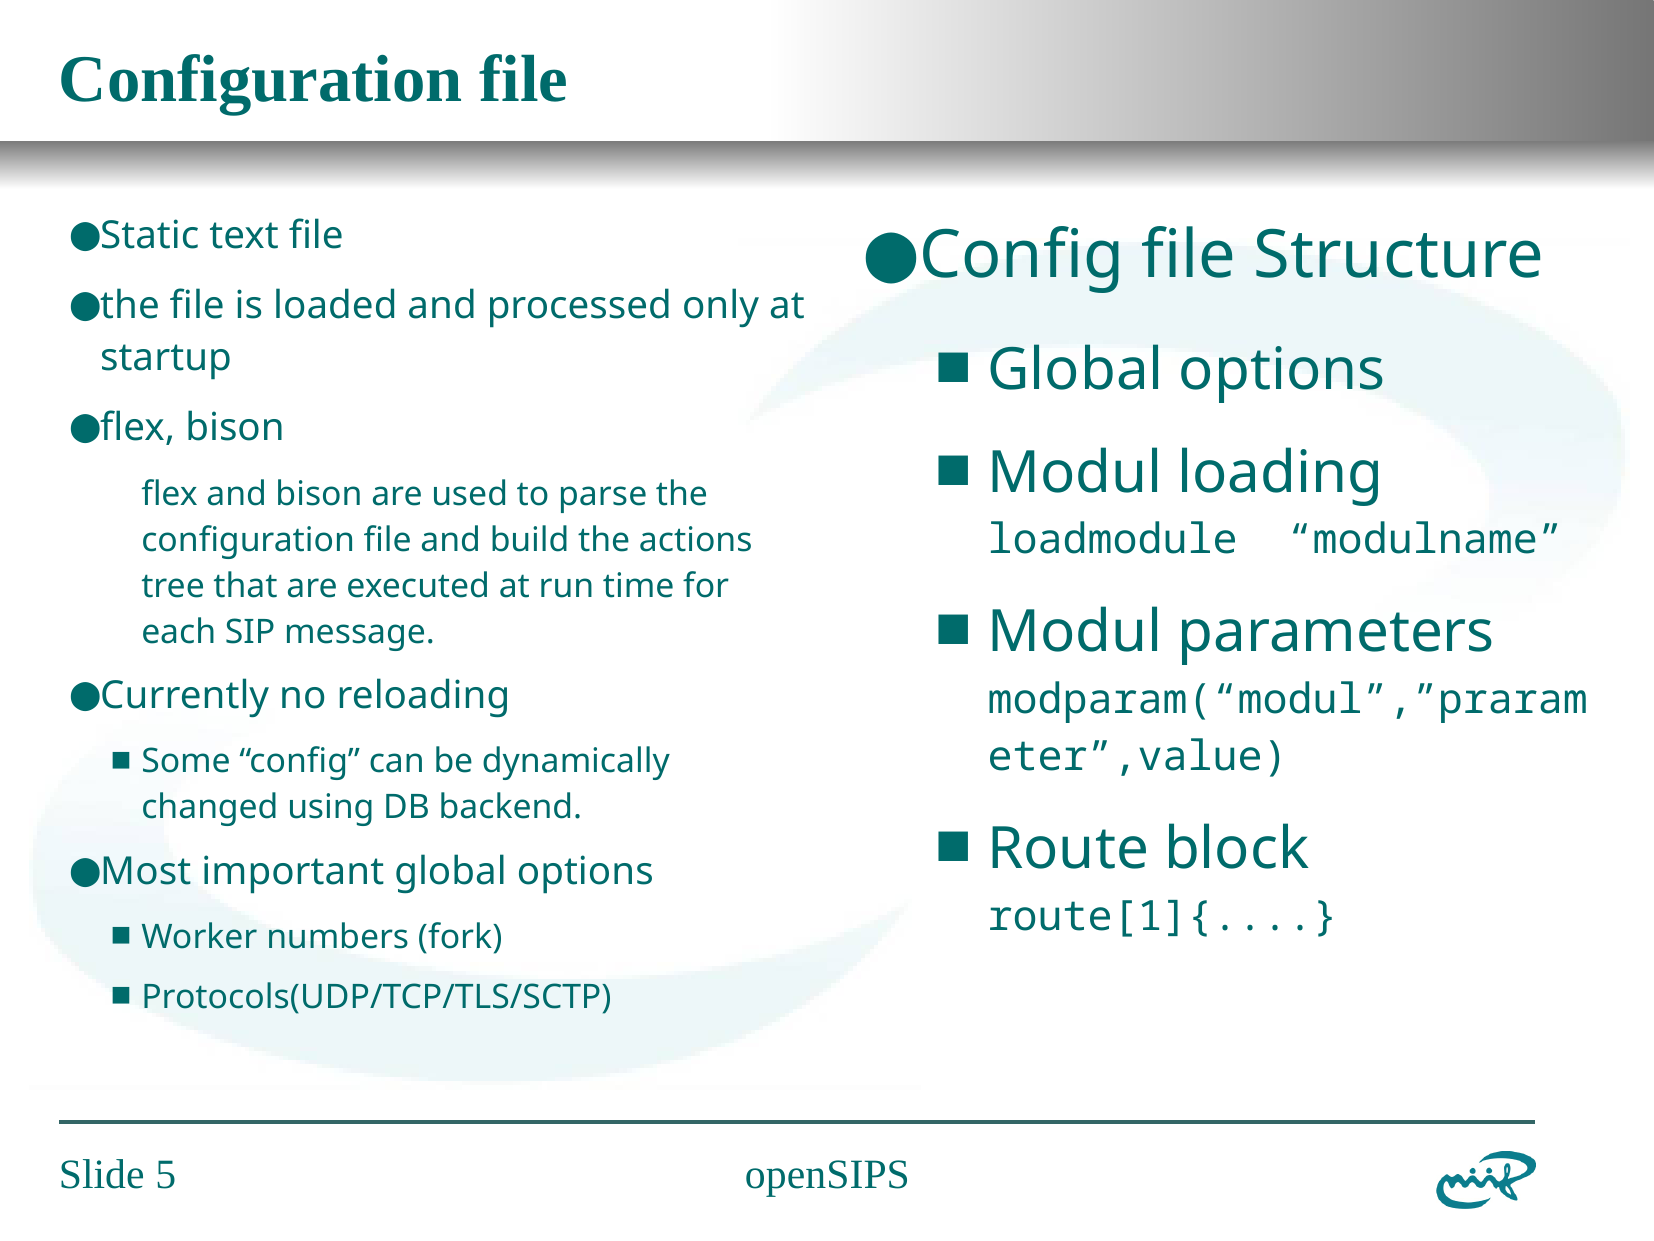

# Configuration file
Static text file
the file is loaded and processed only at startup
flex, bison
flex and bison are used to parse the configuration file and build the actions tree that are executed at run time for each SIP message.
Currently no reloading
Some “config” can be dynamically changed using DB backend.
Most important global options
Worker numbers (fork)
Protocols(UDP/TCP/TLS/SCTP)
Config file Structure
Global options
Modul loading
loadmodule “modulname”
Modul parameters
modparam(“modul”,”prarameter”,value)
Route block
route[1]{....}
5
openSIPS